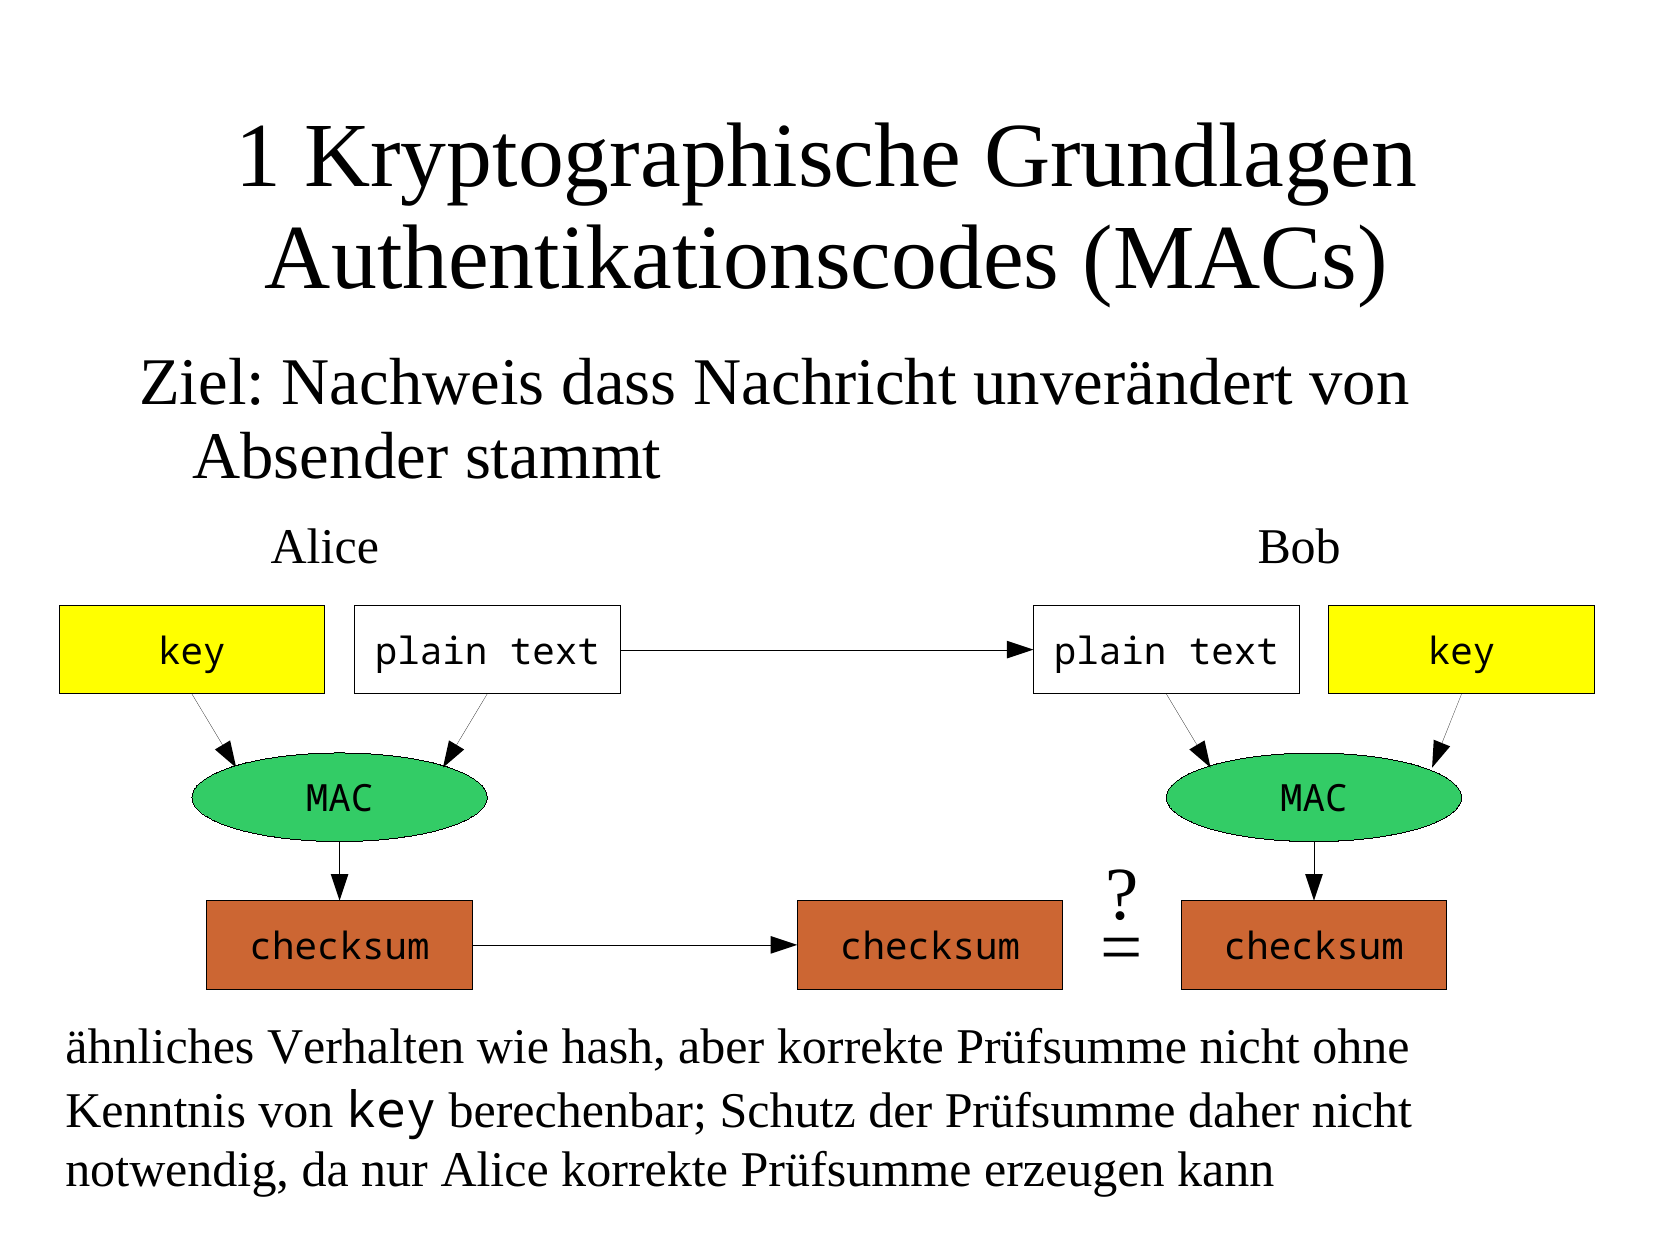

# 1 Kryptographische Grundlagen Authentikationscodes (MACs)
Ziel: Nachweis dass Nachricht unverändert von Absender stammt
Alice
Bob
key
MAC
checksum
plain text
plain text
checksum
key
MAC
checksum
?
=
ähnliches Verhalten wie hash, aber korrekte Prüfsumme nicht ohne Kenntnis von key berechenbar; Schutz der Prüfsumme daher nicht notwendig, da nur Alice korrekte Prüfsumme erzeugen kann